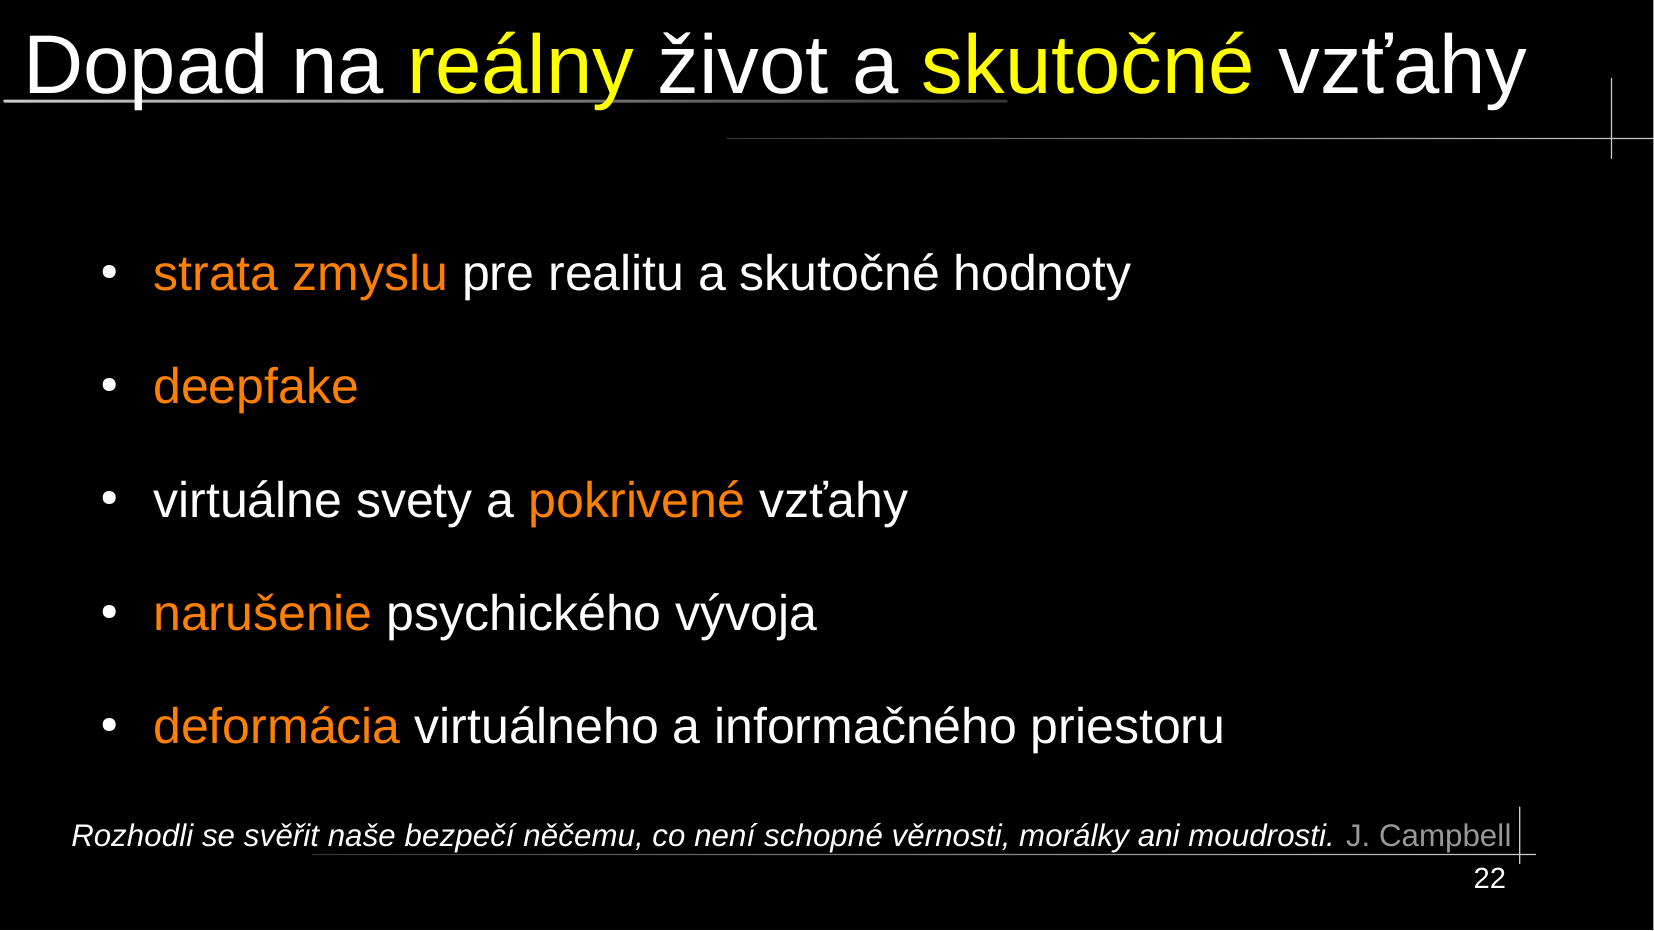

# Dopad na reálny život a skutočné vzťahy
strata zmyslu pre realitu a skutočné hodnoty
deepfake
virtuálne svety a pokrivené vzťahy
narušenie psychického vývoja
deformácia virtuálneho a informačného priestoru
Rozhodli se svěřit naše bezpečí něčemu, co není schopné věrnosti, morálky ani moudrosti. J. Campbell
22